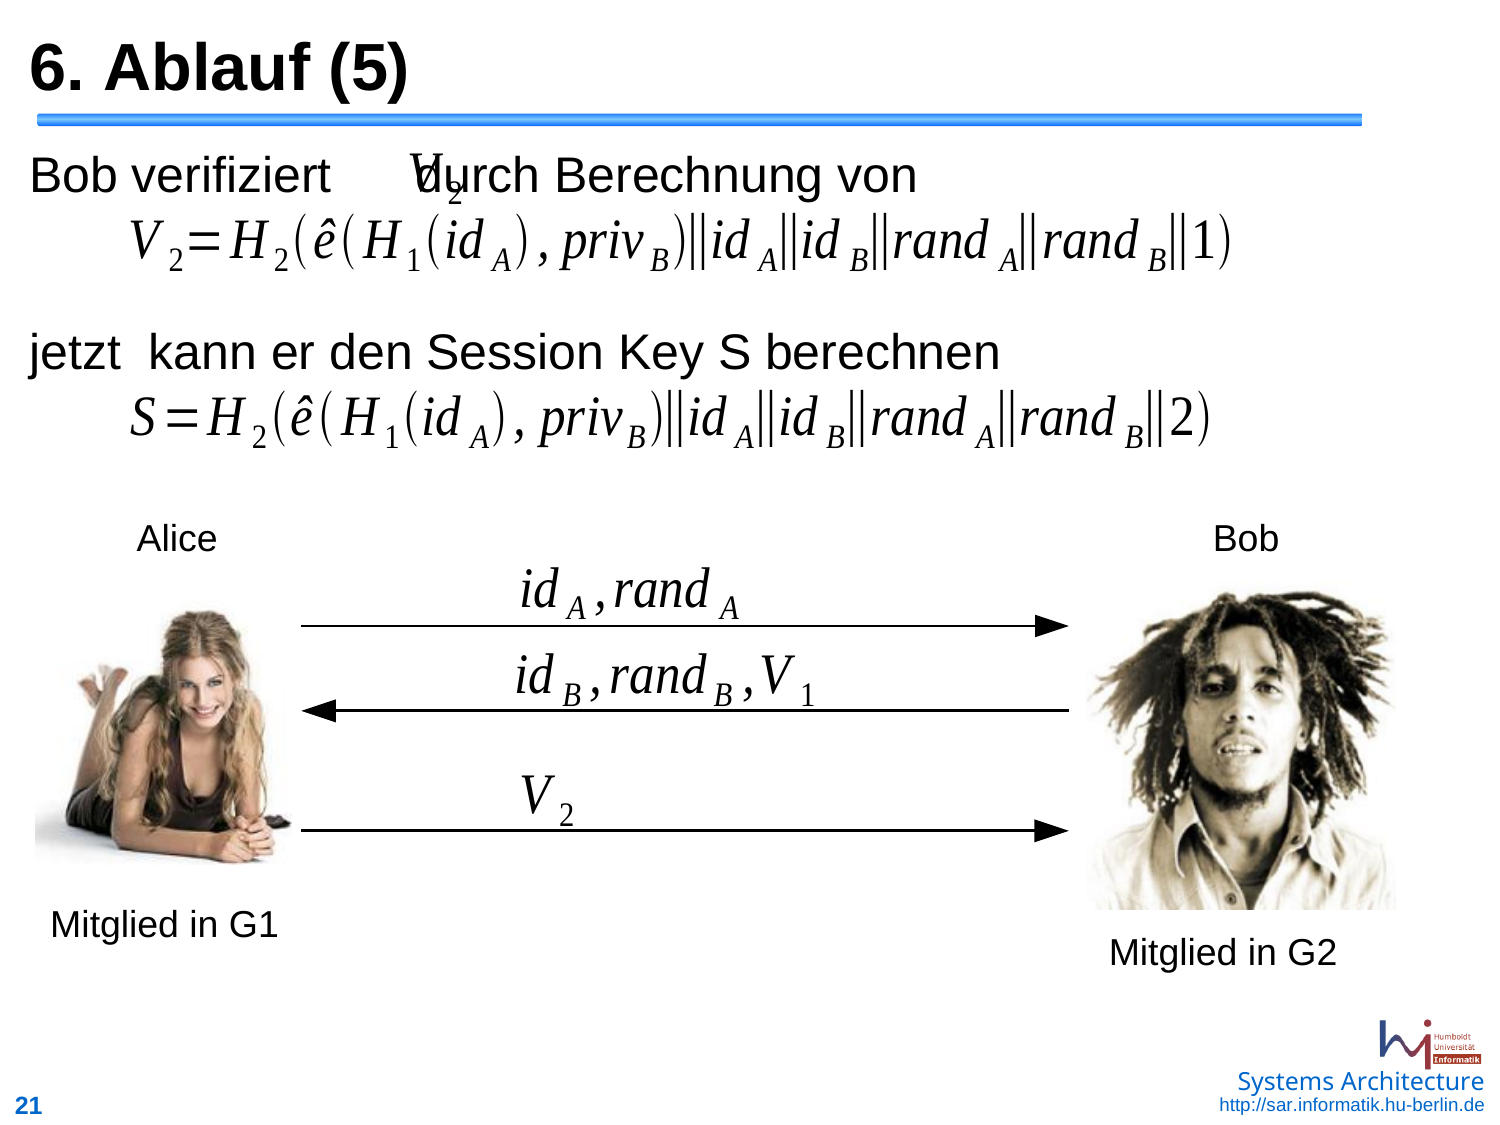

# 6. Ablauf (5)
Bob verifiziert durch Berechnung von
jetzt kann er den Session Key S berechnen
Alice
Bob
Mitglied in G1
Mitglied in G2